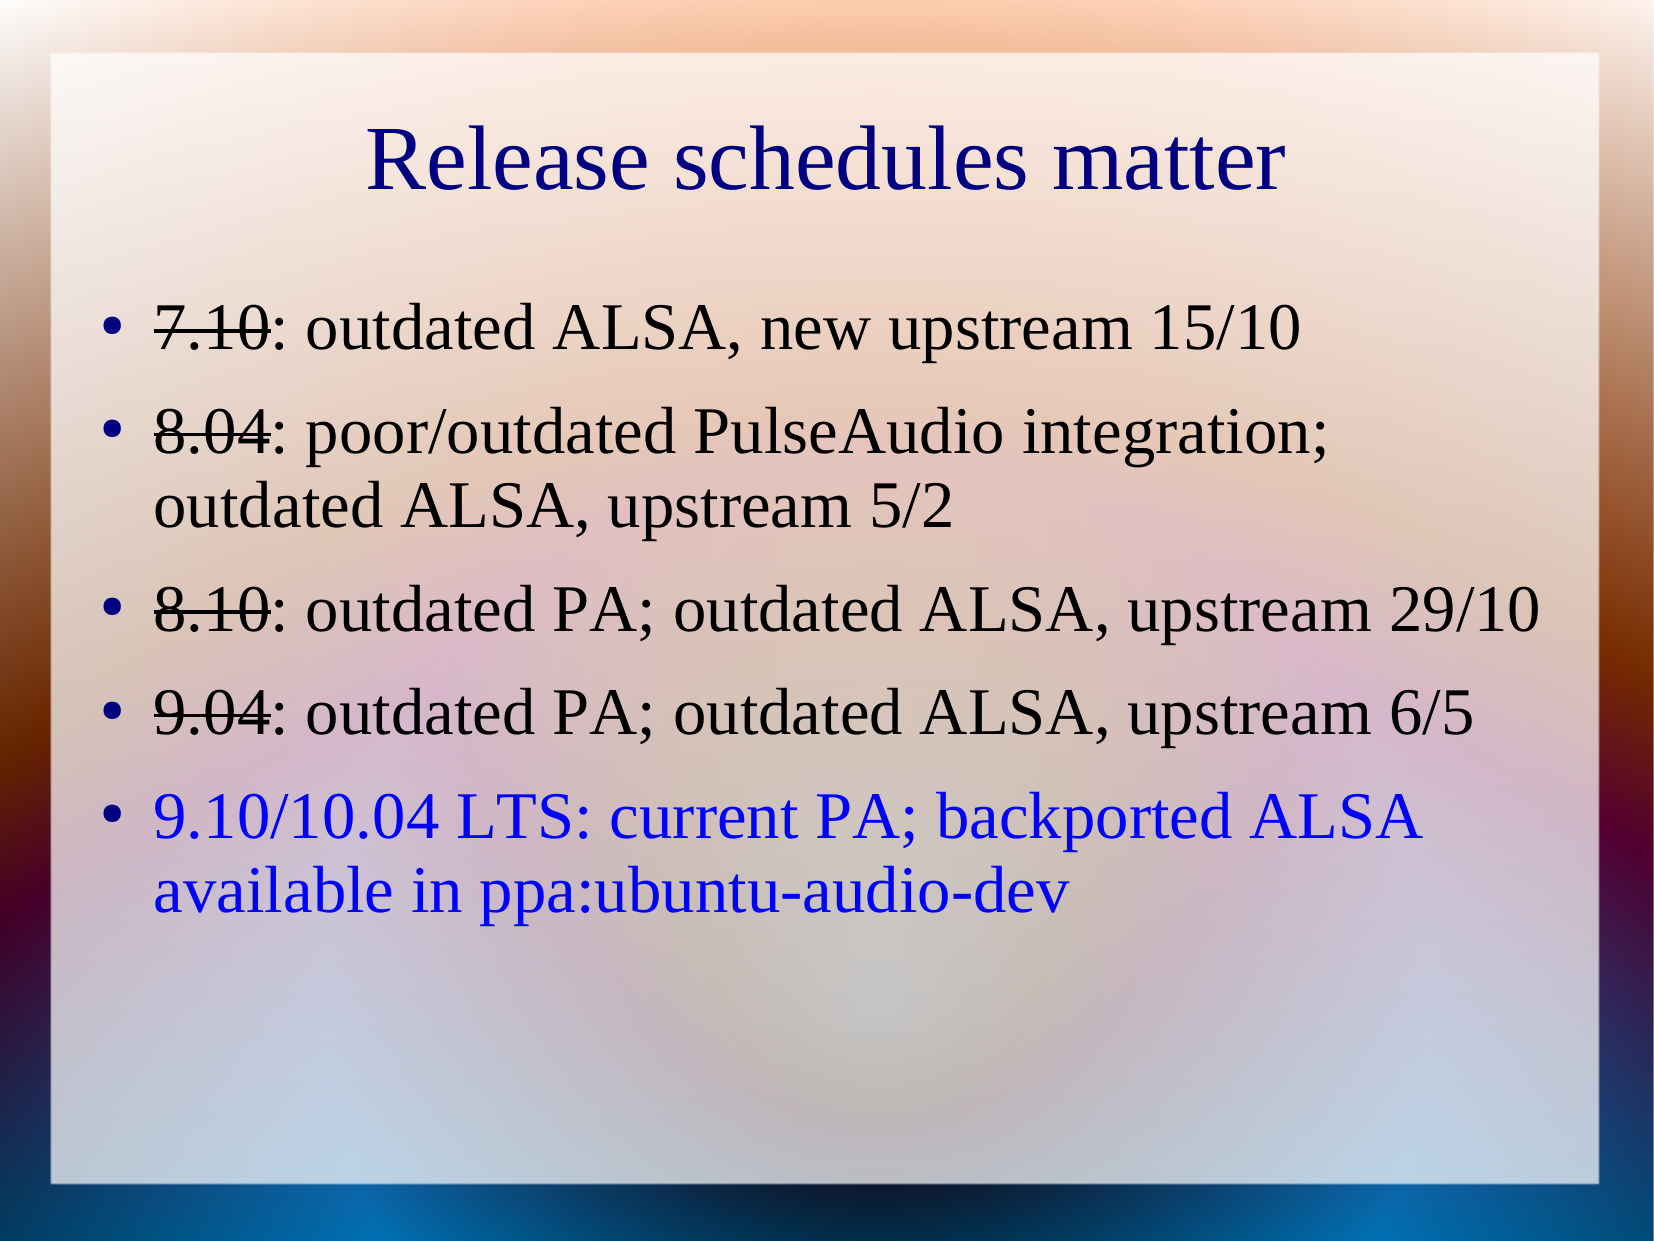

# Release schedules matter
7.10: outdated ALSA, new upstream 15/10
8.04: poor/outdated PulseAudio integration; outdated ALSA, upstream 5/2
8.10: outdated PA; outdated ALSA, upstream 29/10
9.04: outdated PA; outdated ALSA, upstream 6/5
9.10/10.04 LTS: current PA; backported ALSA available in ppa:ubuntu-audio-dev